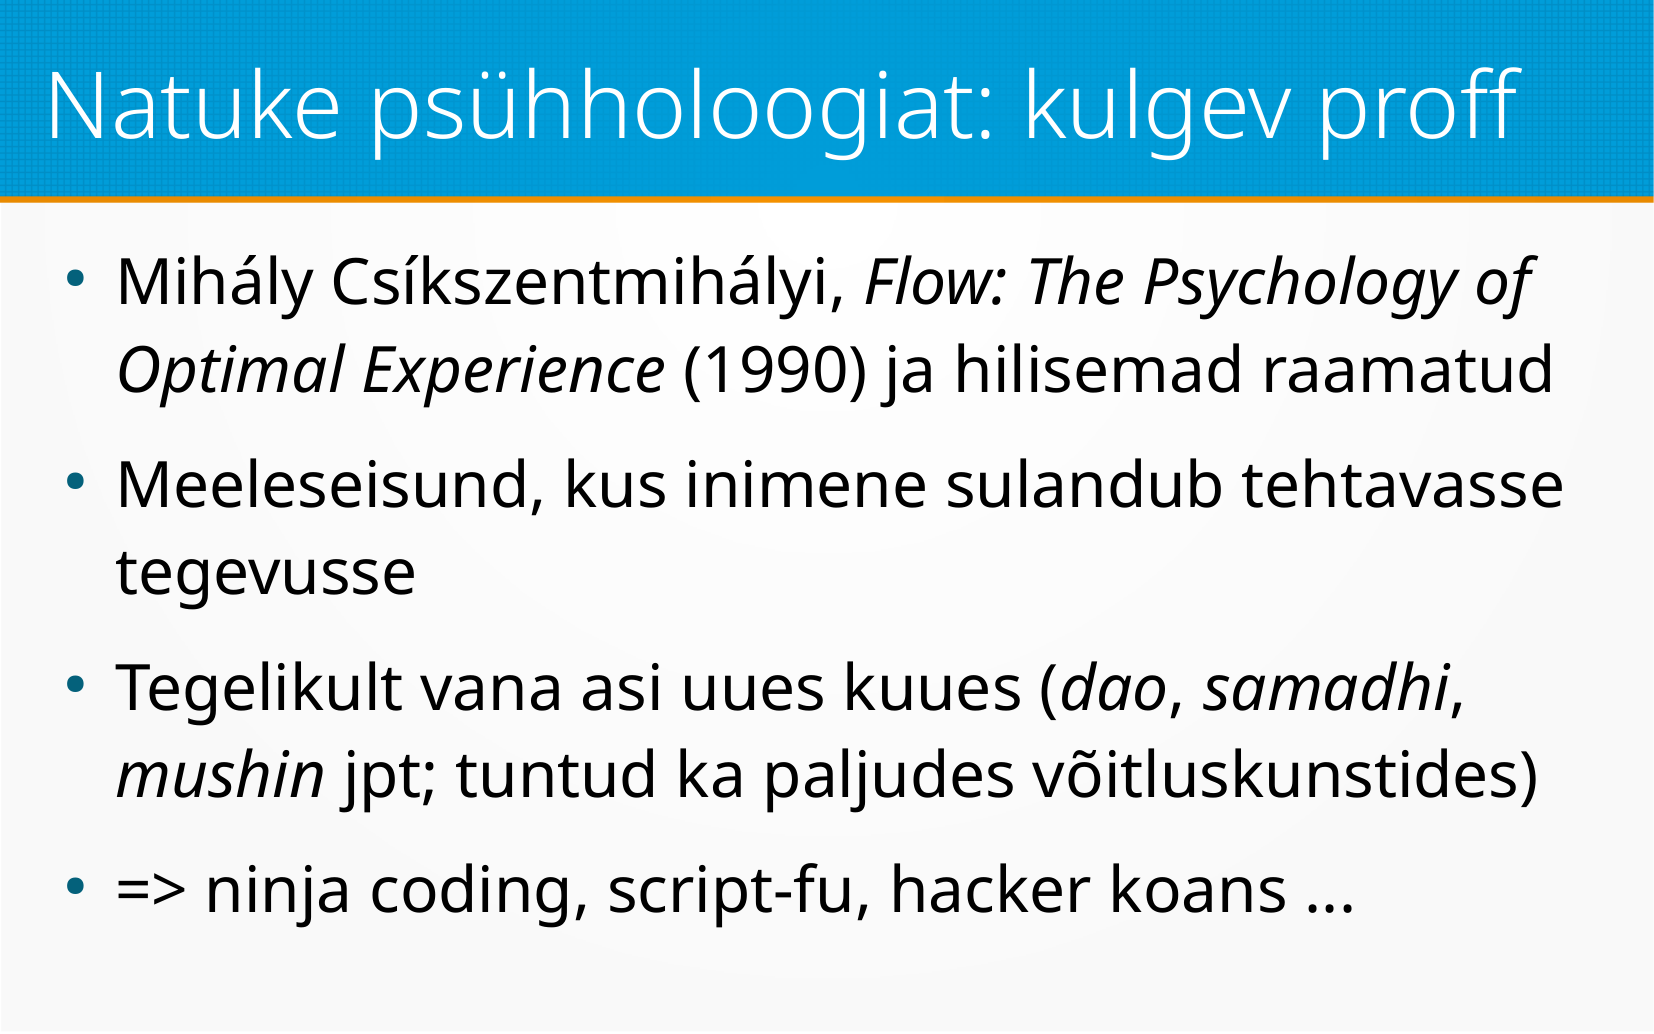

# Natuke psühholoogiat: kulgev proff
Mihály Csíkszentmihályi, Flow: The Psychology of Optimal Experience (1990) ja hilisemad raamatud
Meeleseisund, kus inimene sulandub tehtavasse tegevusse
Tegelikult vana asi uues kuues (dao, samadhi, mushin jpt; tuntud ka paljudes võitluskunstides)
=> ninja coding, script-fu, hacker koans ...